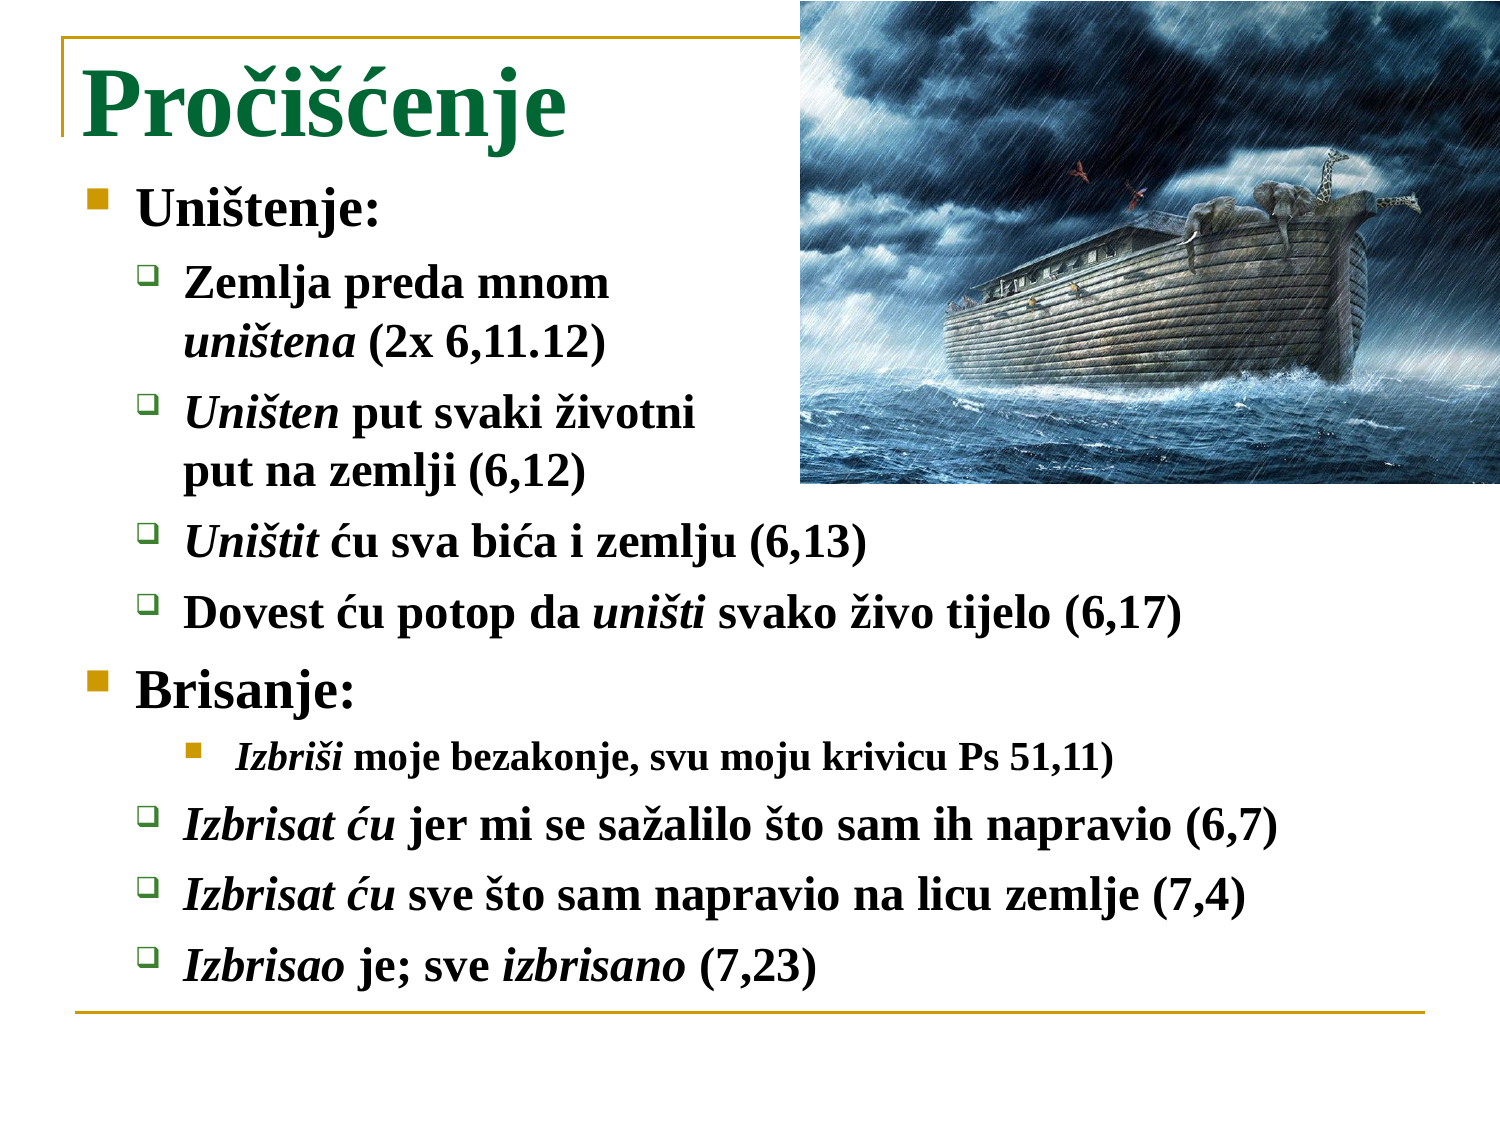

# Pročišćenje
Uništenje:
Zemlja preda mnom
uništena (2x 6,11.12)
Uništen put svaki životni
put na zemlji (6,12)
Uništit ću sva bića i zemlju (6,13)
Dovest ću potop da uništi svako živo tijelo (6,17)
Brisanje:
Izbriši moje bezakonje, svu moju krivicu Ps 51,11)
Izbrisat ću jer mi se sažalilo što sam ih napravio (6,7)
Izbrisat ću sve što sam napravio na licu zemlje (7,4)
Izbrisao je; sve izbrisano (7,23)